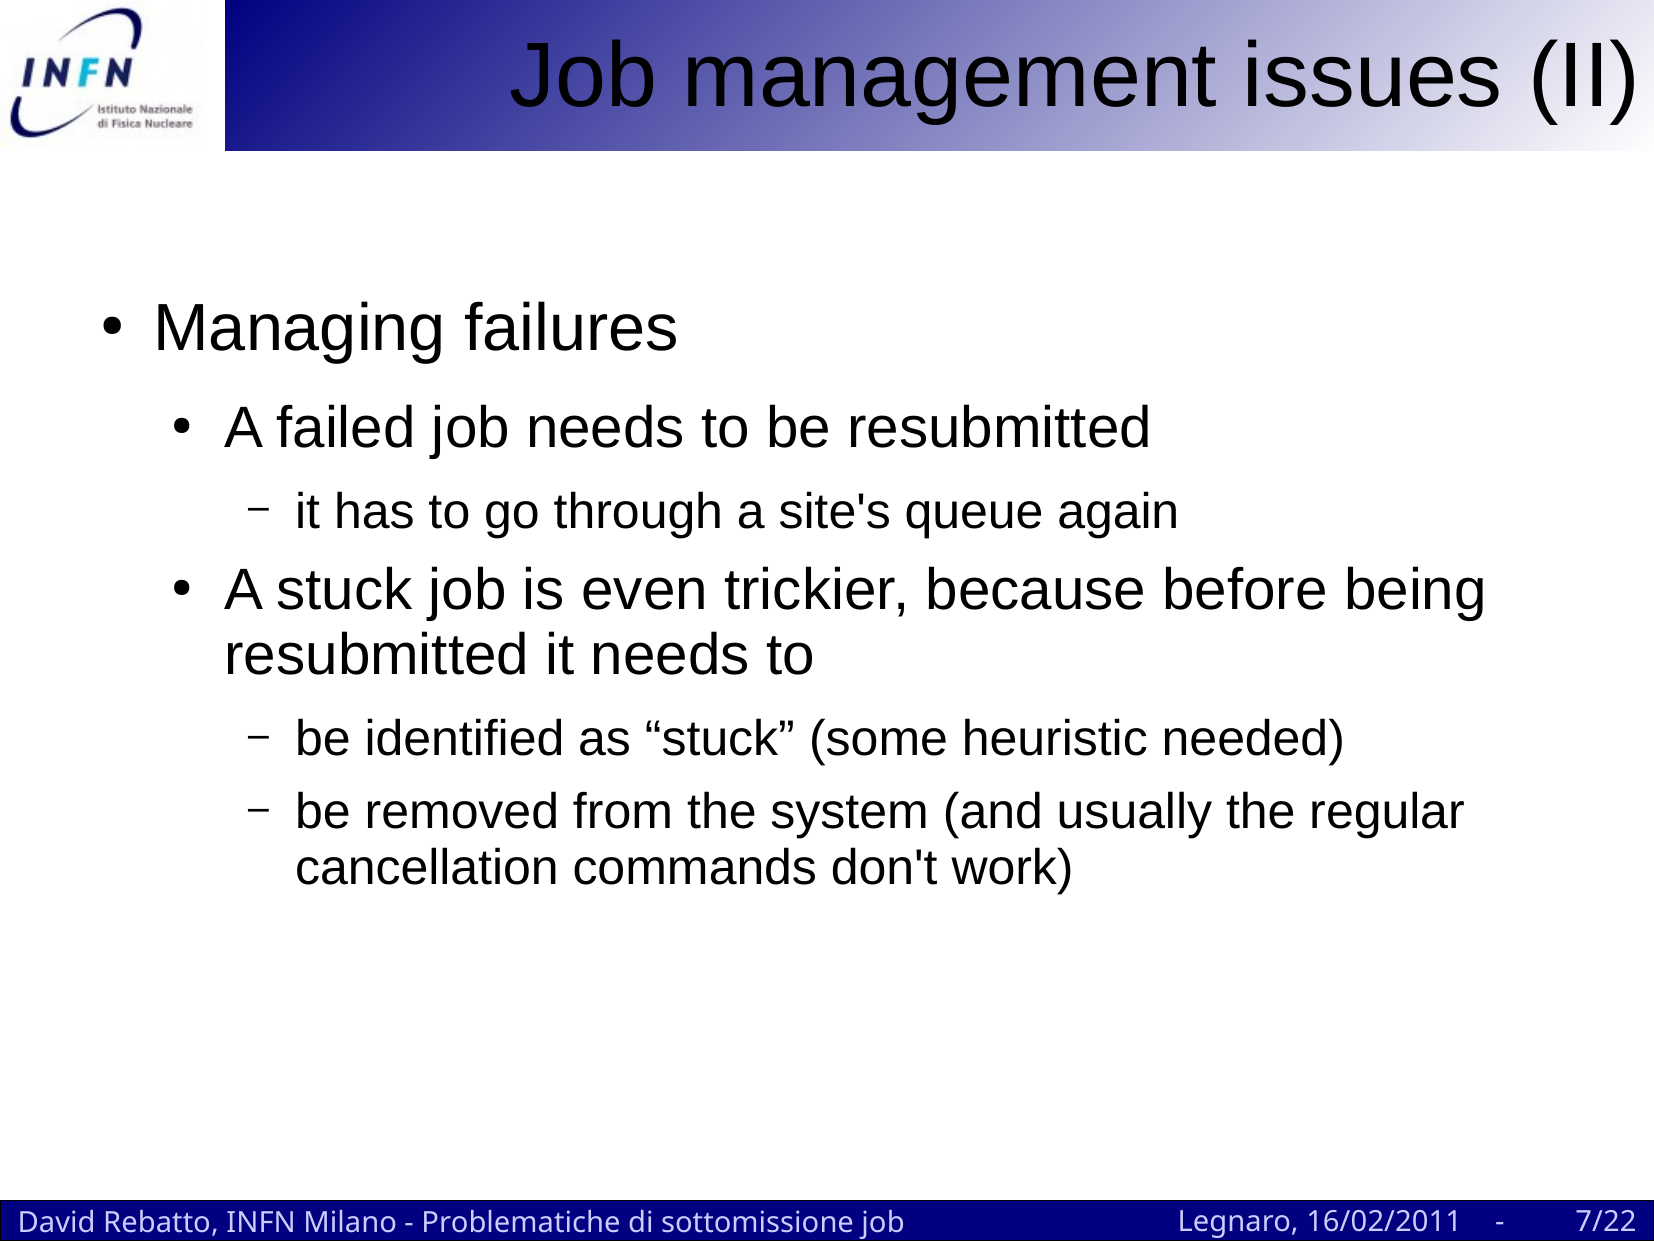

# Job management issues (II)
Managing failures
A failed job needs to be resubmitted
it has to go through a site's queue again
A stuck job is even trickier, because before being resubmitted it needs to
be identified as “stuck” (some heuristic needed)
be removed from the system (and usually the regular cancellation commands don't work)
Legnaro, 16/02/2011
7
David Rebatto, INFN Milano - Problematiche di sottomissione job